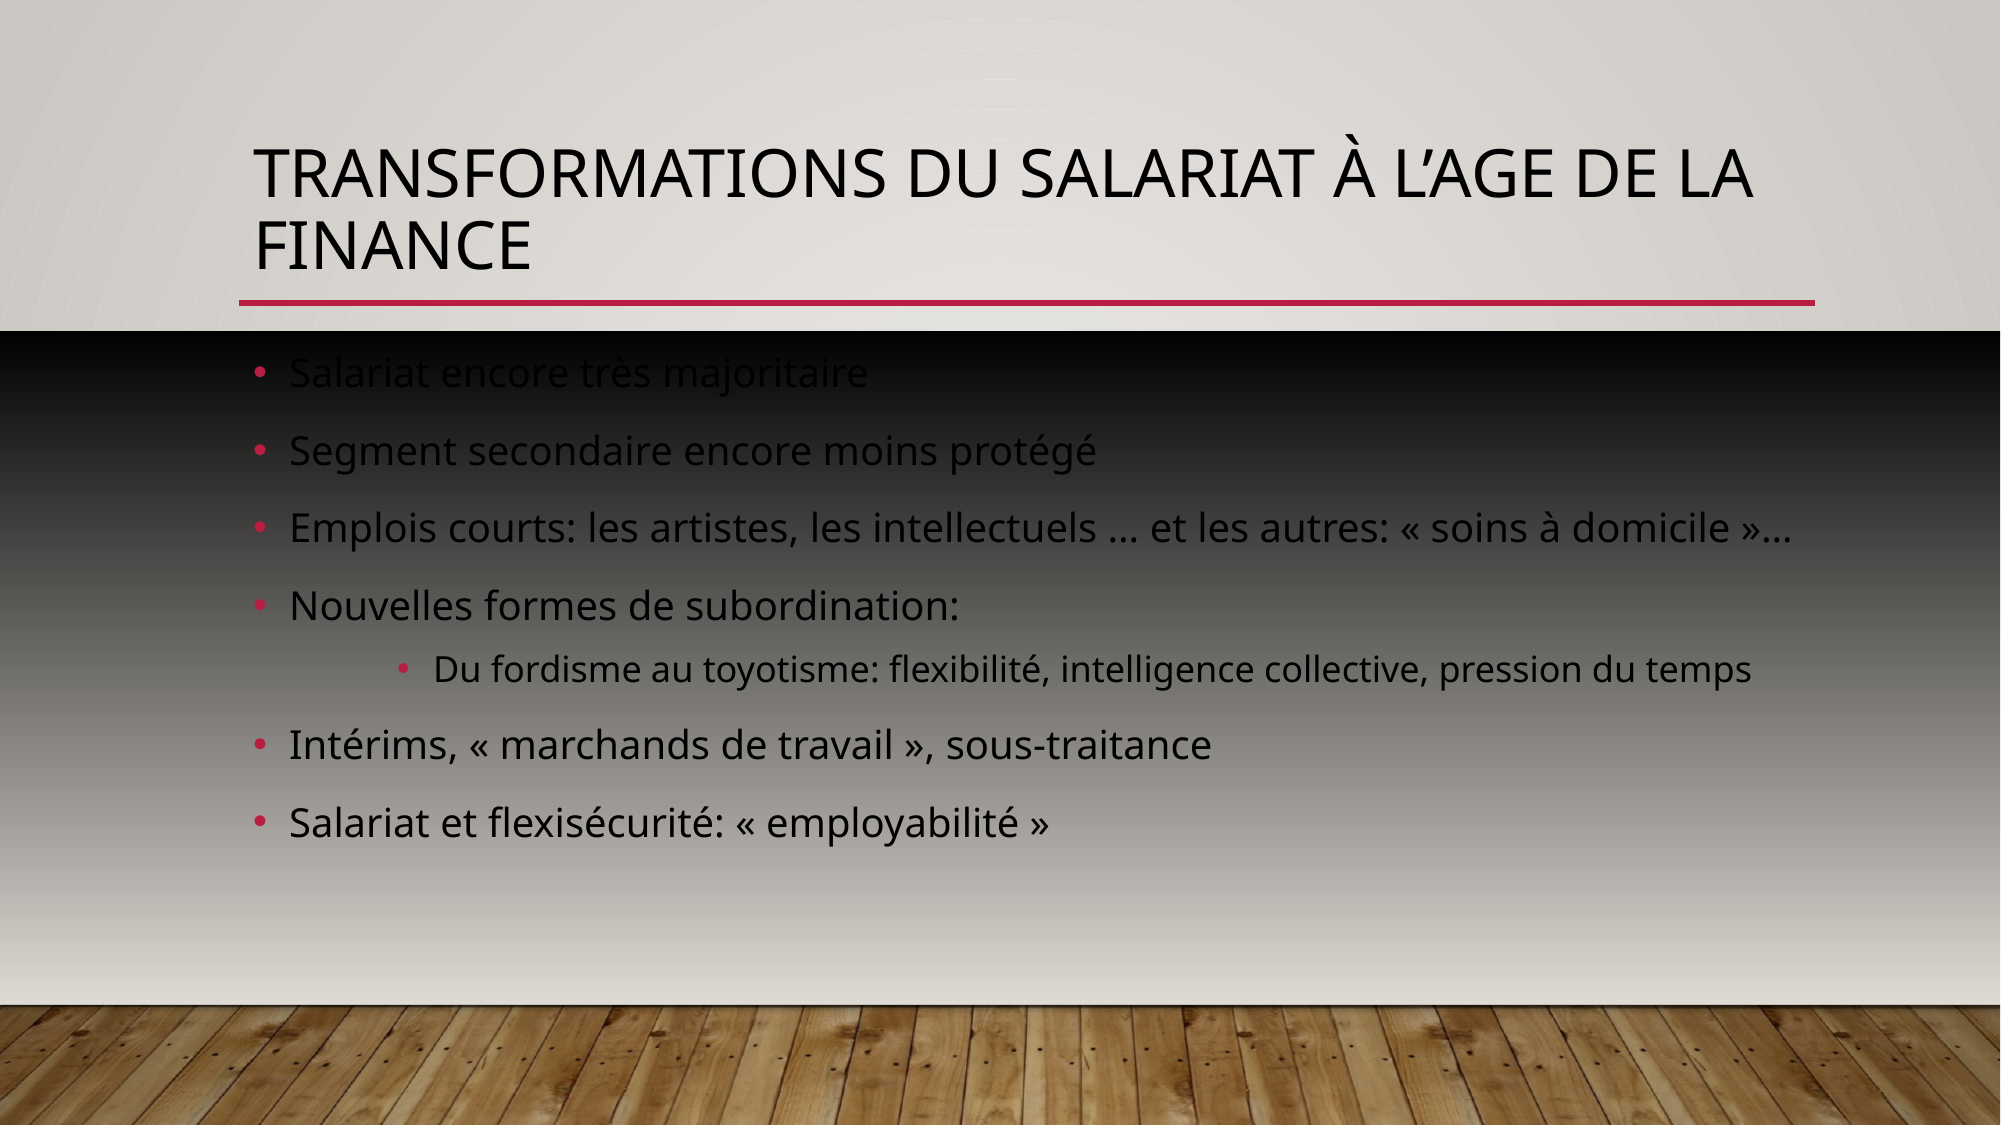

# Transformations du salariat à l’age de la finance
Salariat encore très majoritaire
Segment secondaire encore moins protégé
Emplois courts: les artistes, les intellectuels … et les autres: « soins à domicile »…
Nouvelles formes de subordination:
Du fordisme au toyotisme: flexibilité, intelligence collective, pression du temps
Intérims, « marchands de travail », sous-traitance
Salariat et flexisécurité: « employabilité »